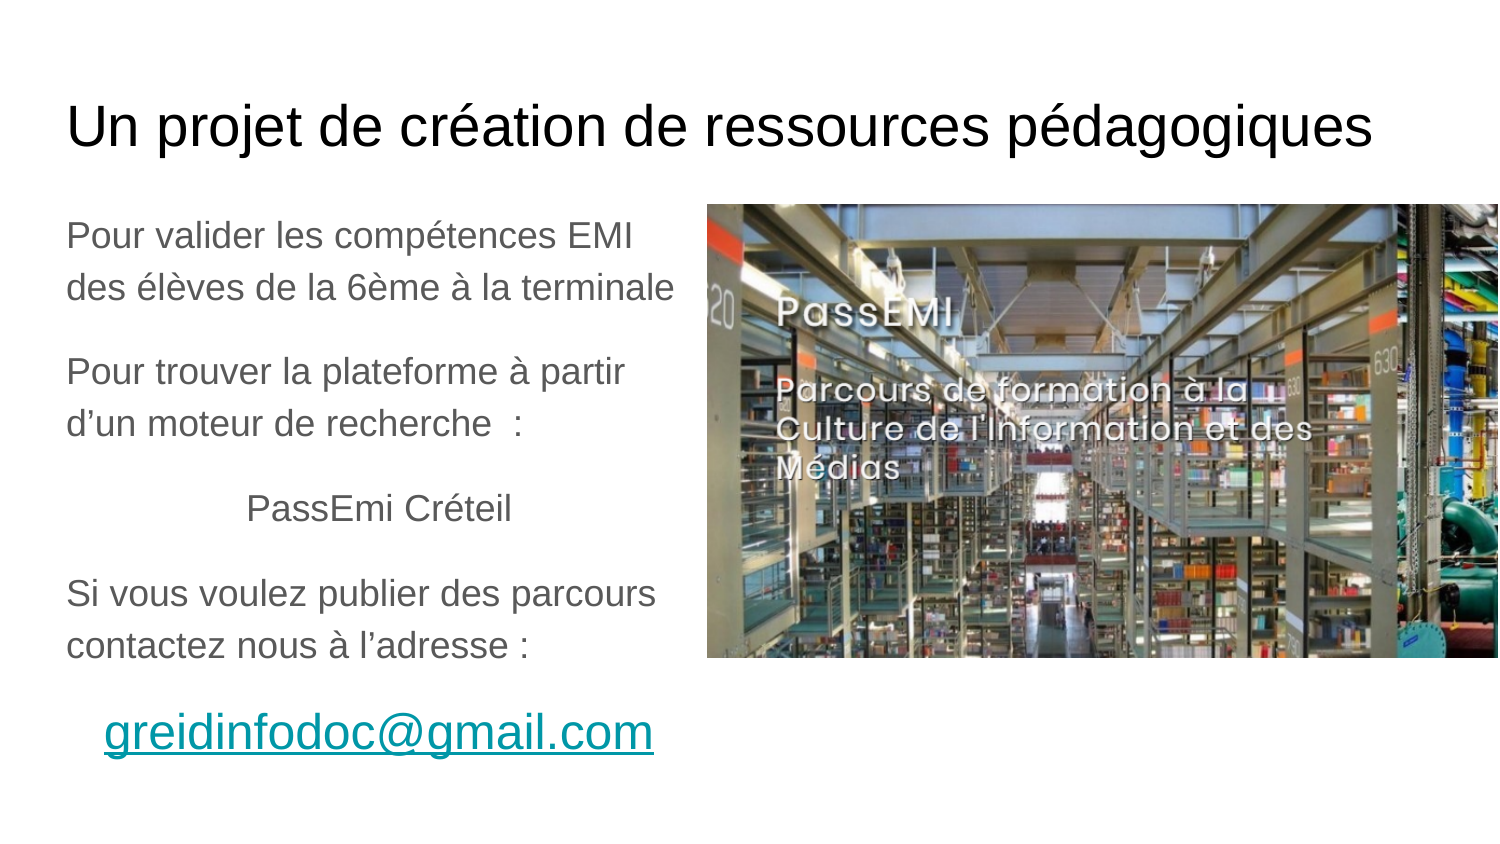

# Un projet de création de ressources pédagogiques
Pour valider les compétences EMI des élèves de la 6ème à la terminale
Pour trouver la plateforme à partir d’un moteur de recherche :
PassEmi Créteil
Si vous voulez publier des parcours contactez nous à l’adresse :
greidinfodoc@gmail.com